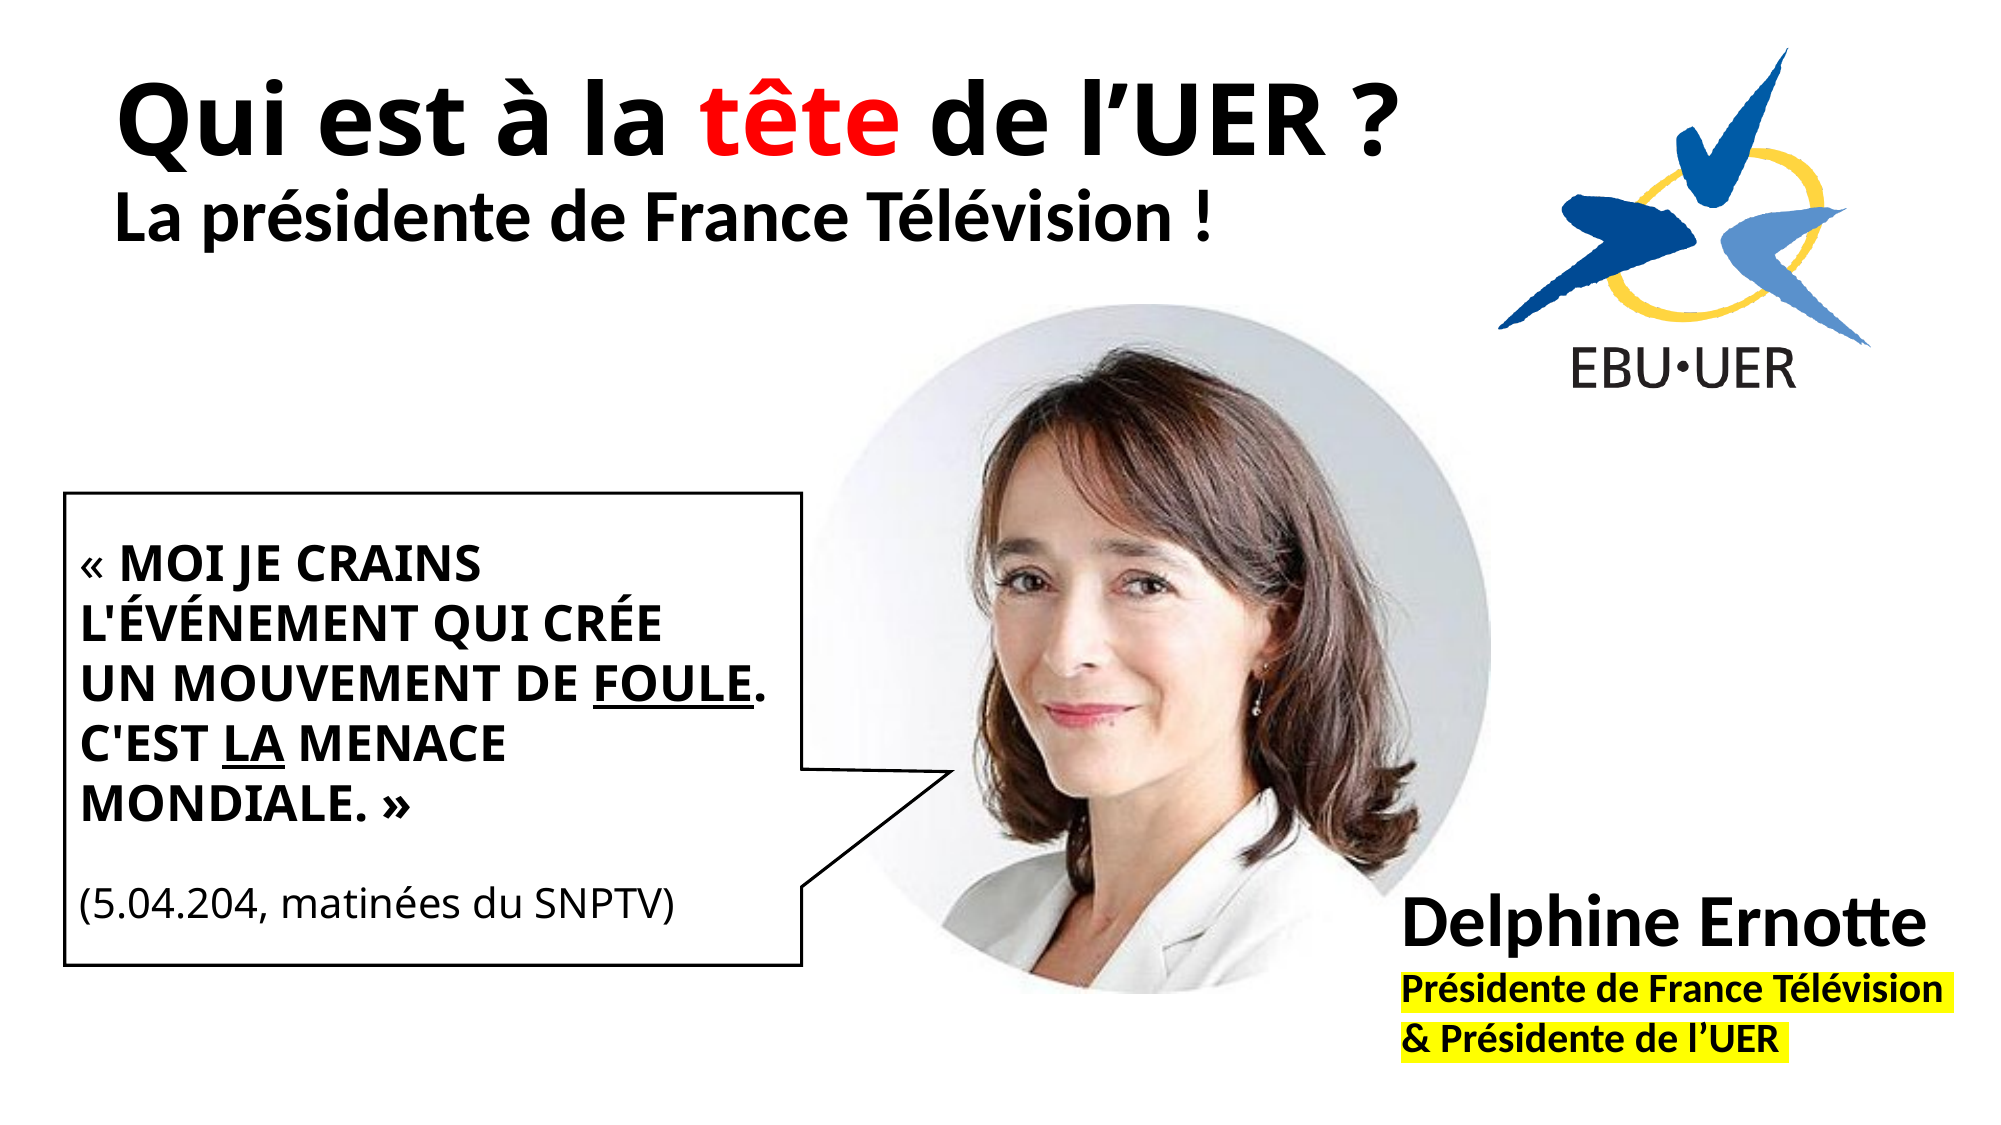

# Qui est à la tête de l’UER ? La présidente de France Télévision !
« MOI JE CRAINS L'ÉVÉNEMENT QUI CRÉE
UN MOUVEMENT DE FOULE.
C'EST LA MENACE MONDIALE. »
(5.04.204, matinées du SNPTV)
Delphine Ernotte
Présidente de France Télévision
& Présidente de l’UER